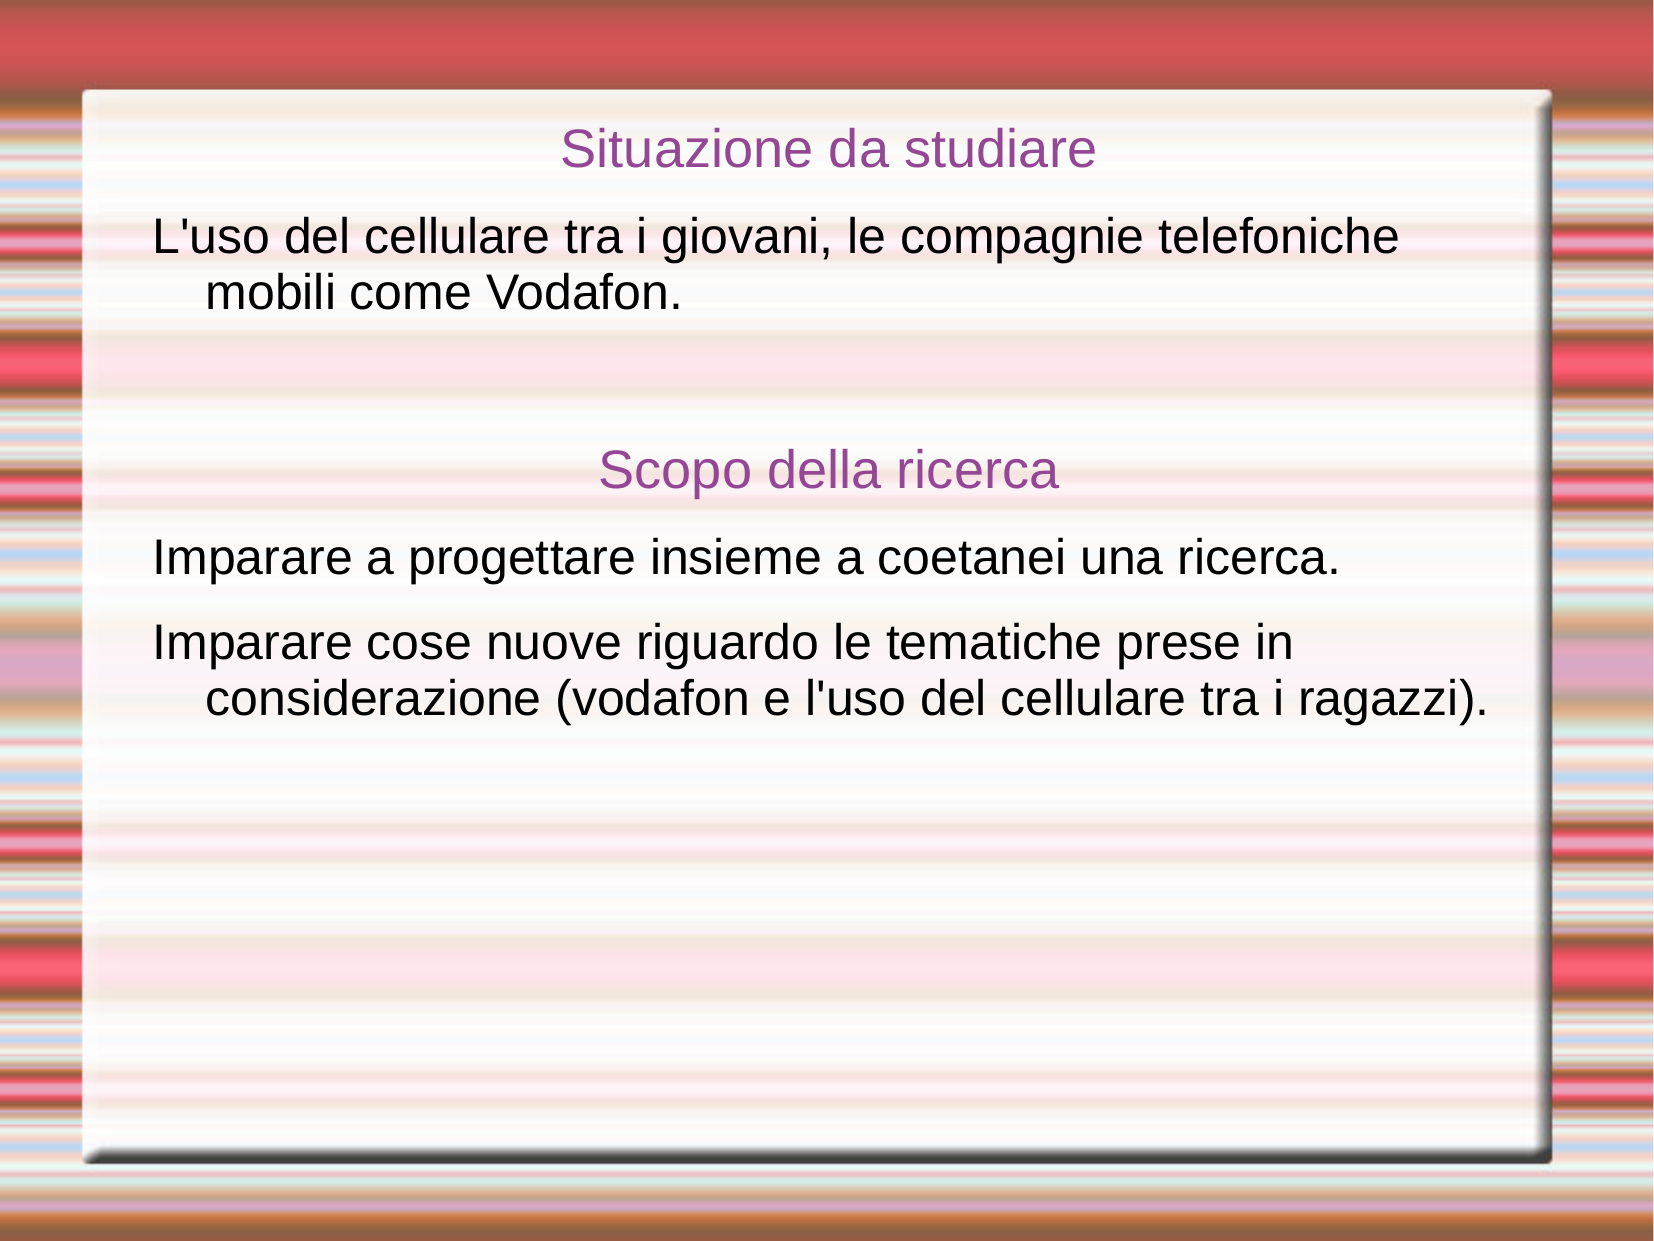

# Situazione da studiare
L'uso del cellulare tra i giovani, le compagnie telefoniche mobili come Vodafon.
Scopo della ricerca
Imparare a progettare insieme a coetanei una ricerca.
Imparare cose nuove riguardo le tematiche prese in considerazione (vodafon e l'uso del cellulare tra i ragazzi).